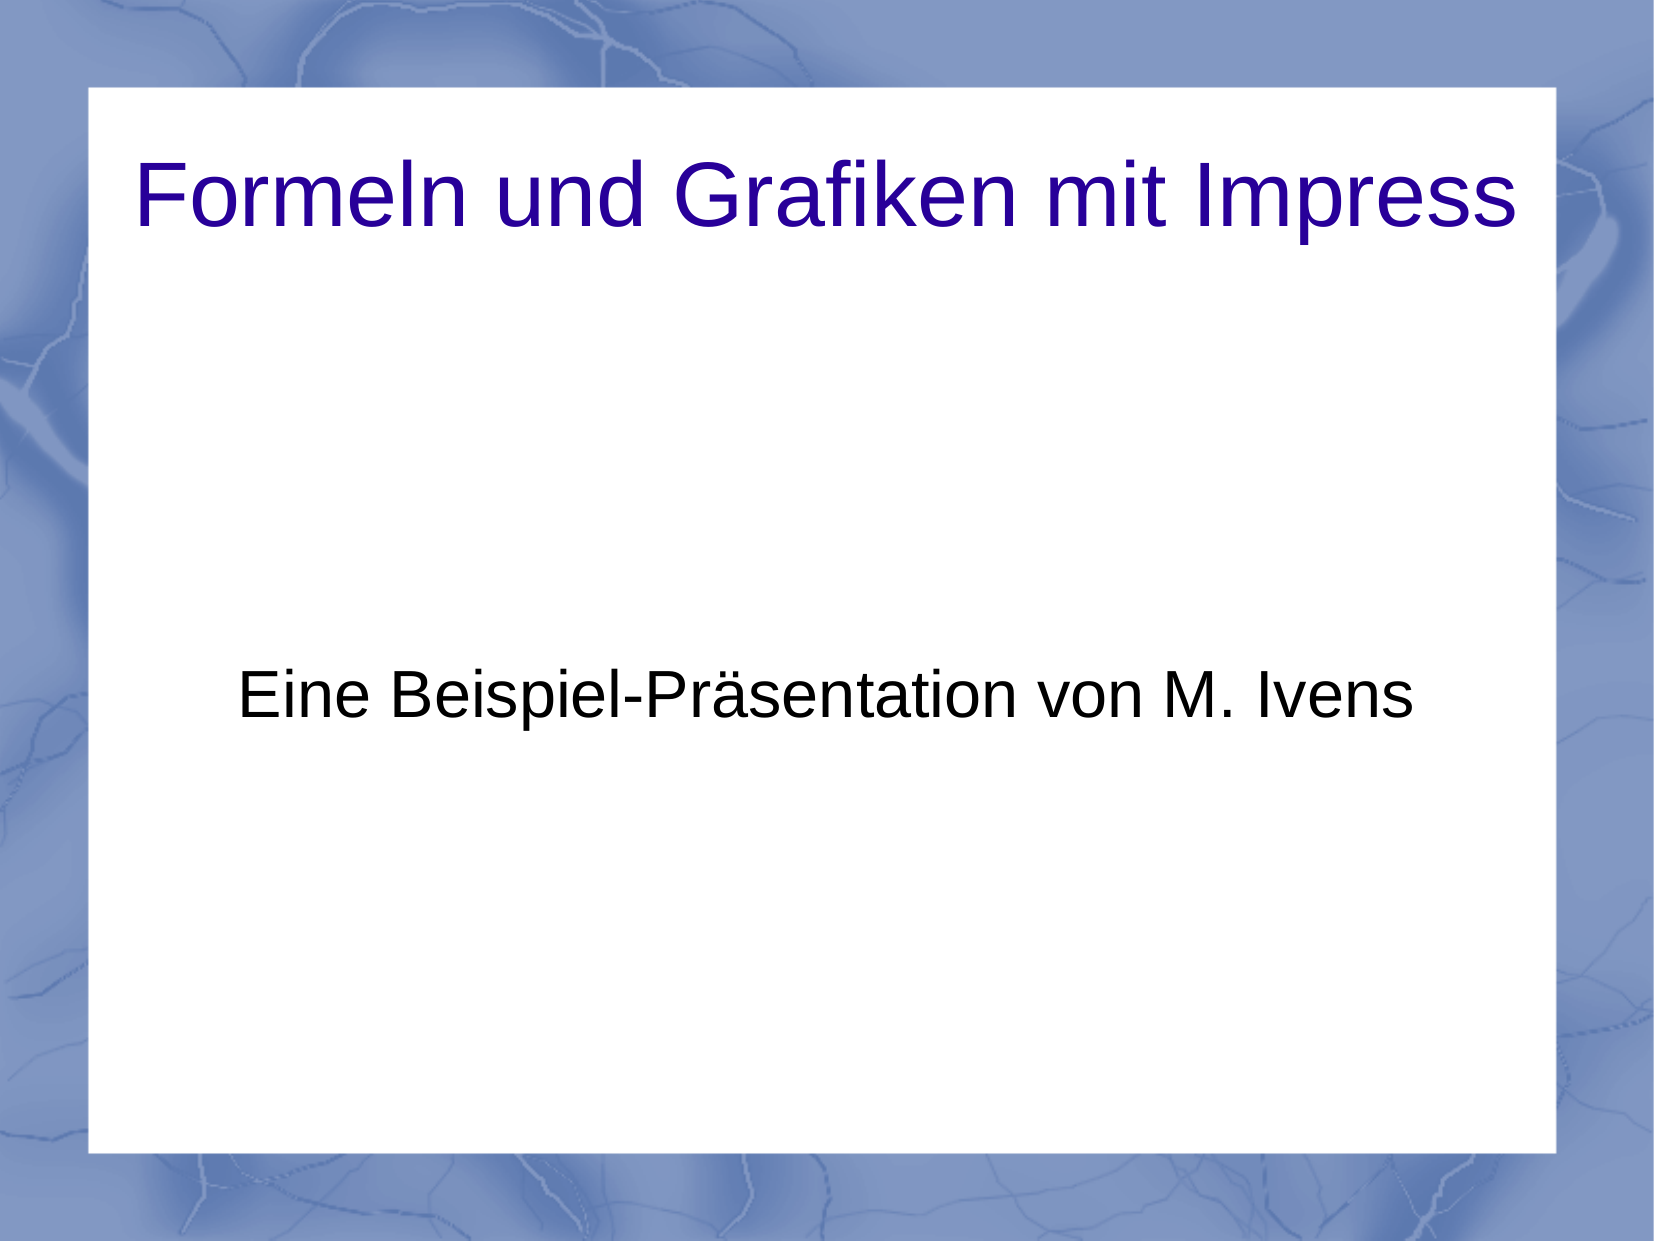

# Formeln und Grafiken mit Impress
Eine Beispiel-Präsentation von M. Ivens